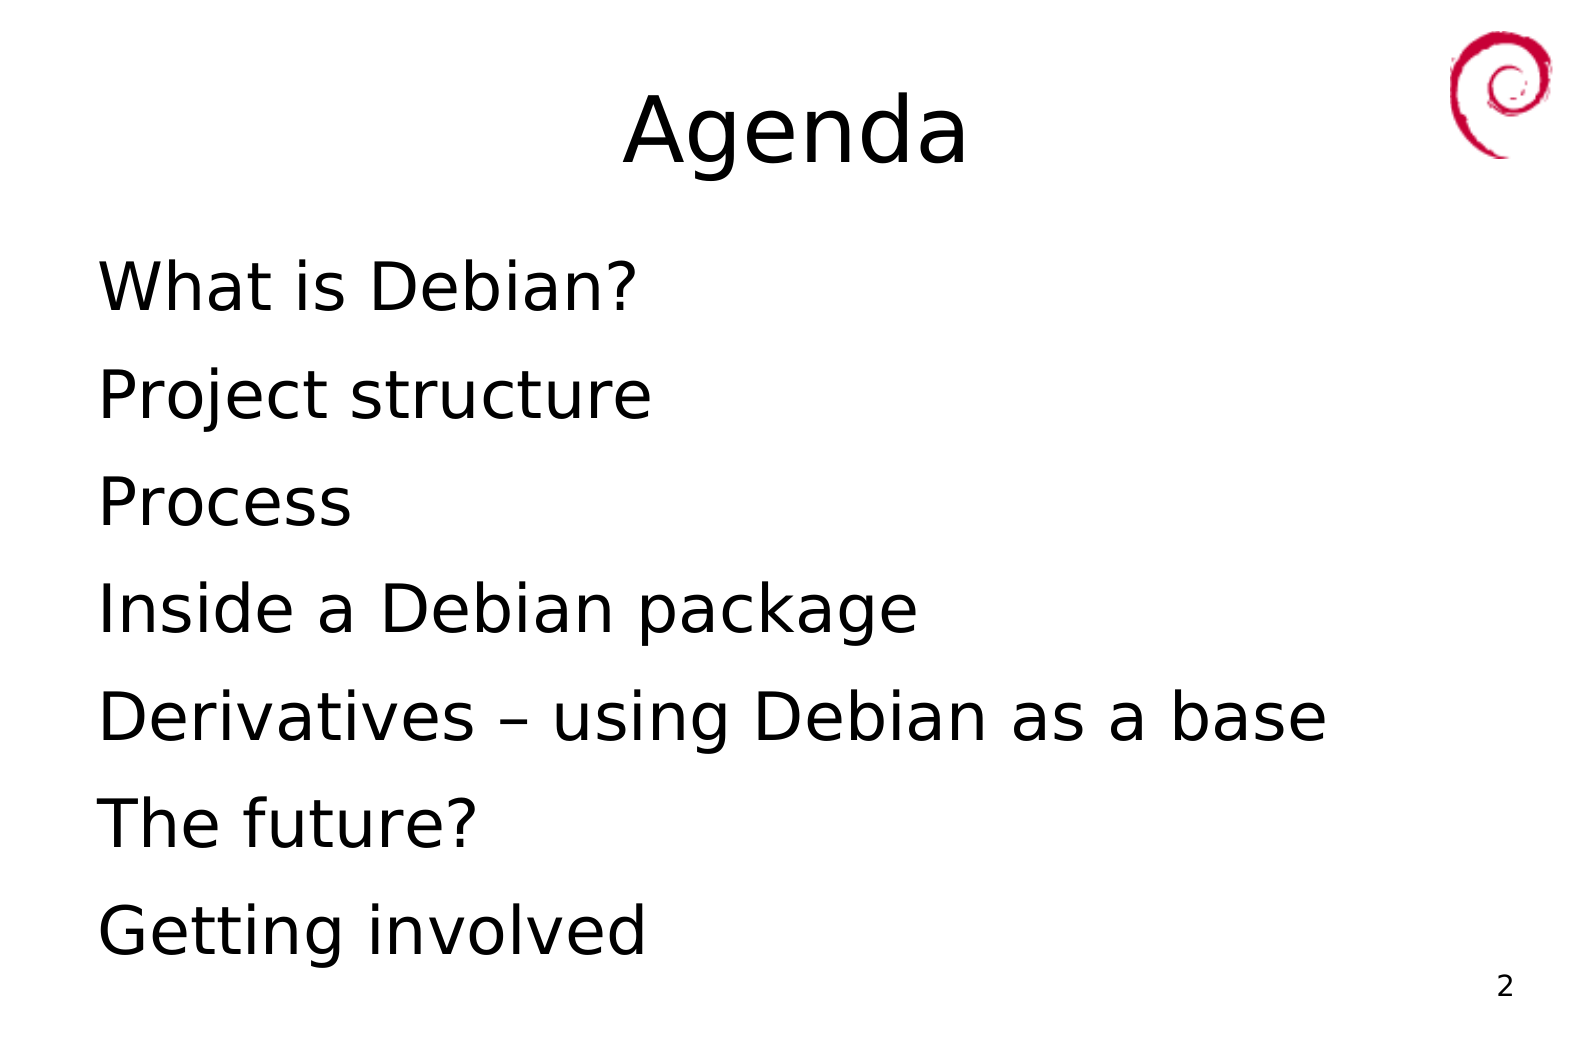

# Agenda
What is Debian?
Project structure
Process
Inside a Debian package
Derivatives – using Debian as a base
The future?
Getting involved
2